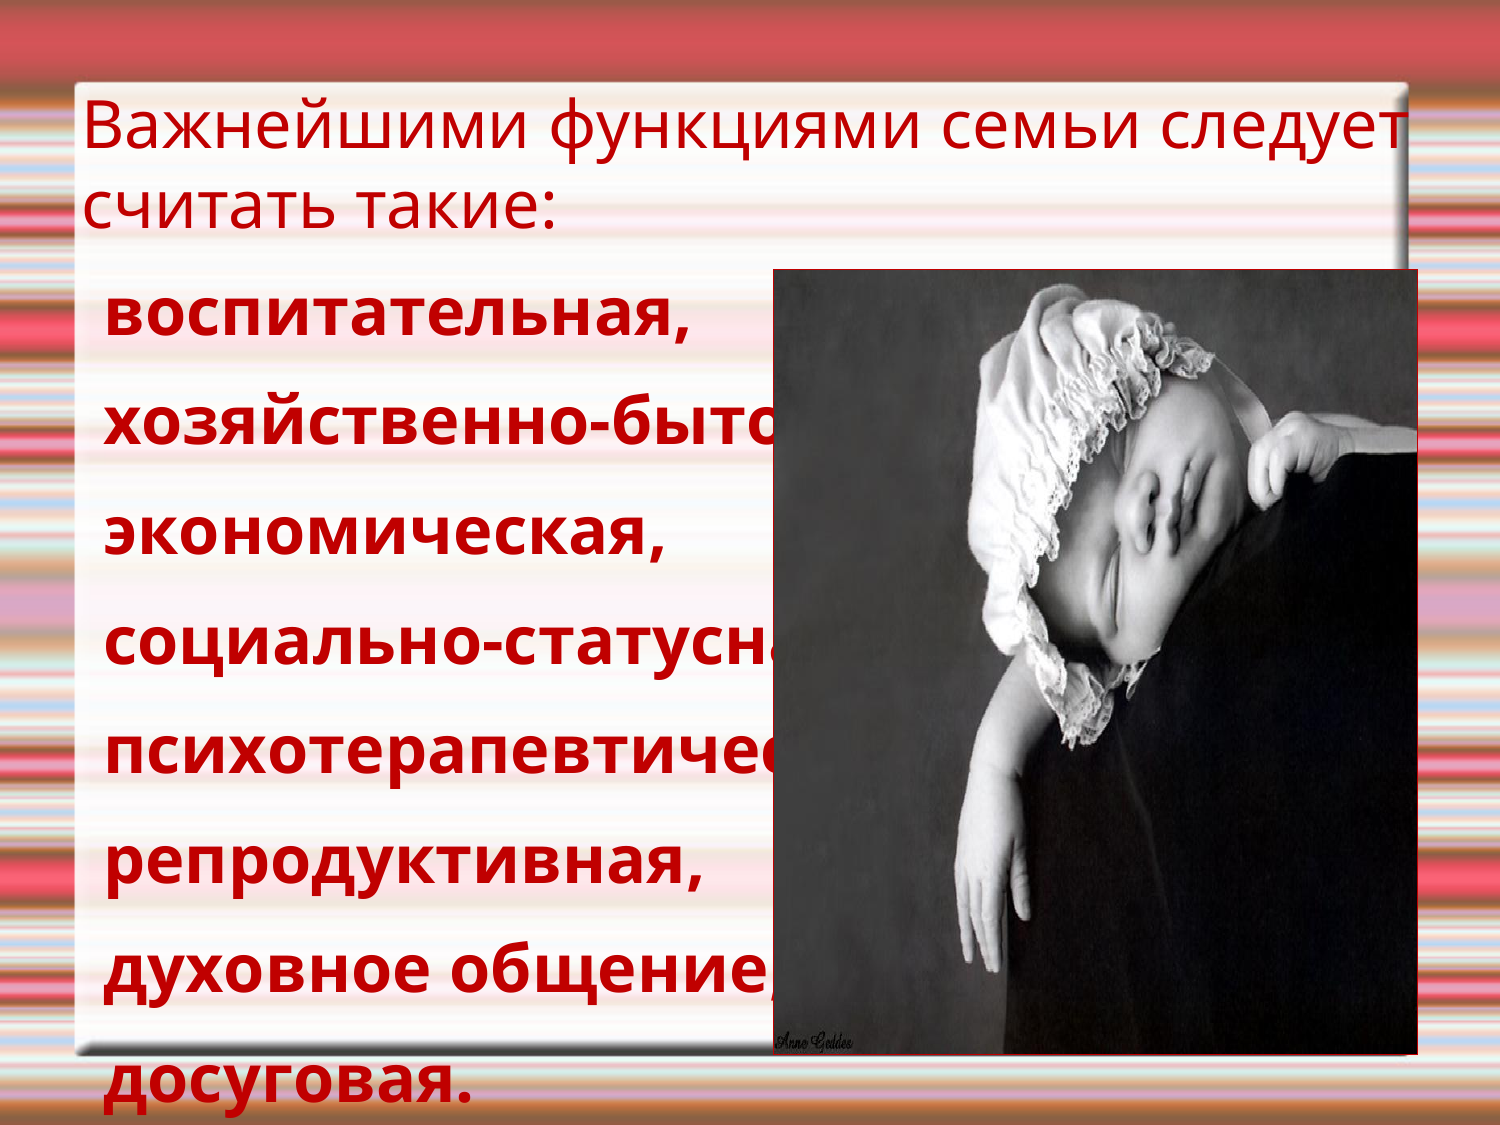

# Важнейшими функциями семьи следует считать такие:
воспитательная,
хозяйственно-бытовая,
экономическая,
социально-статусная,
психотерапевтическая,
репродуктивная,
духовное общение,
досуговая.